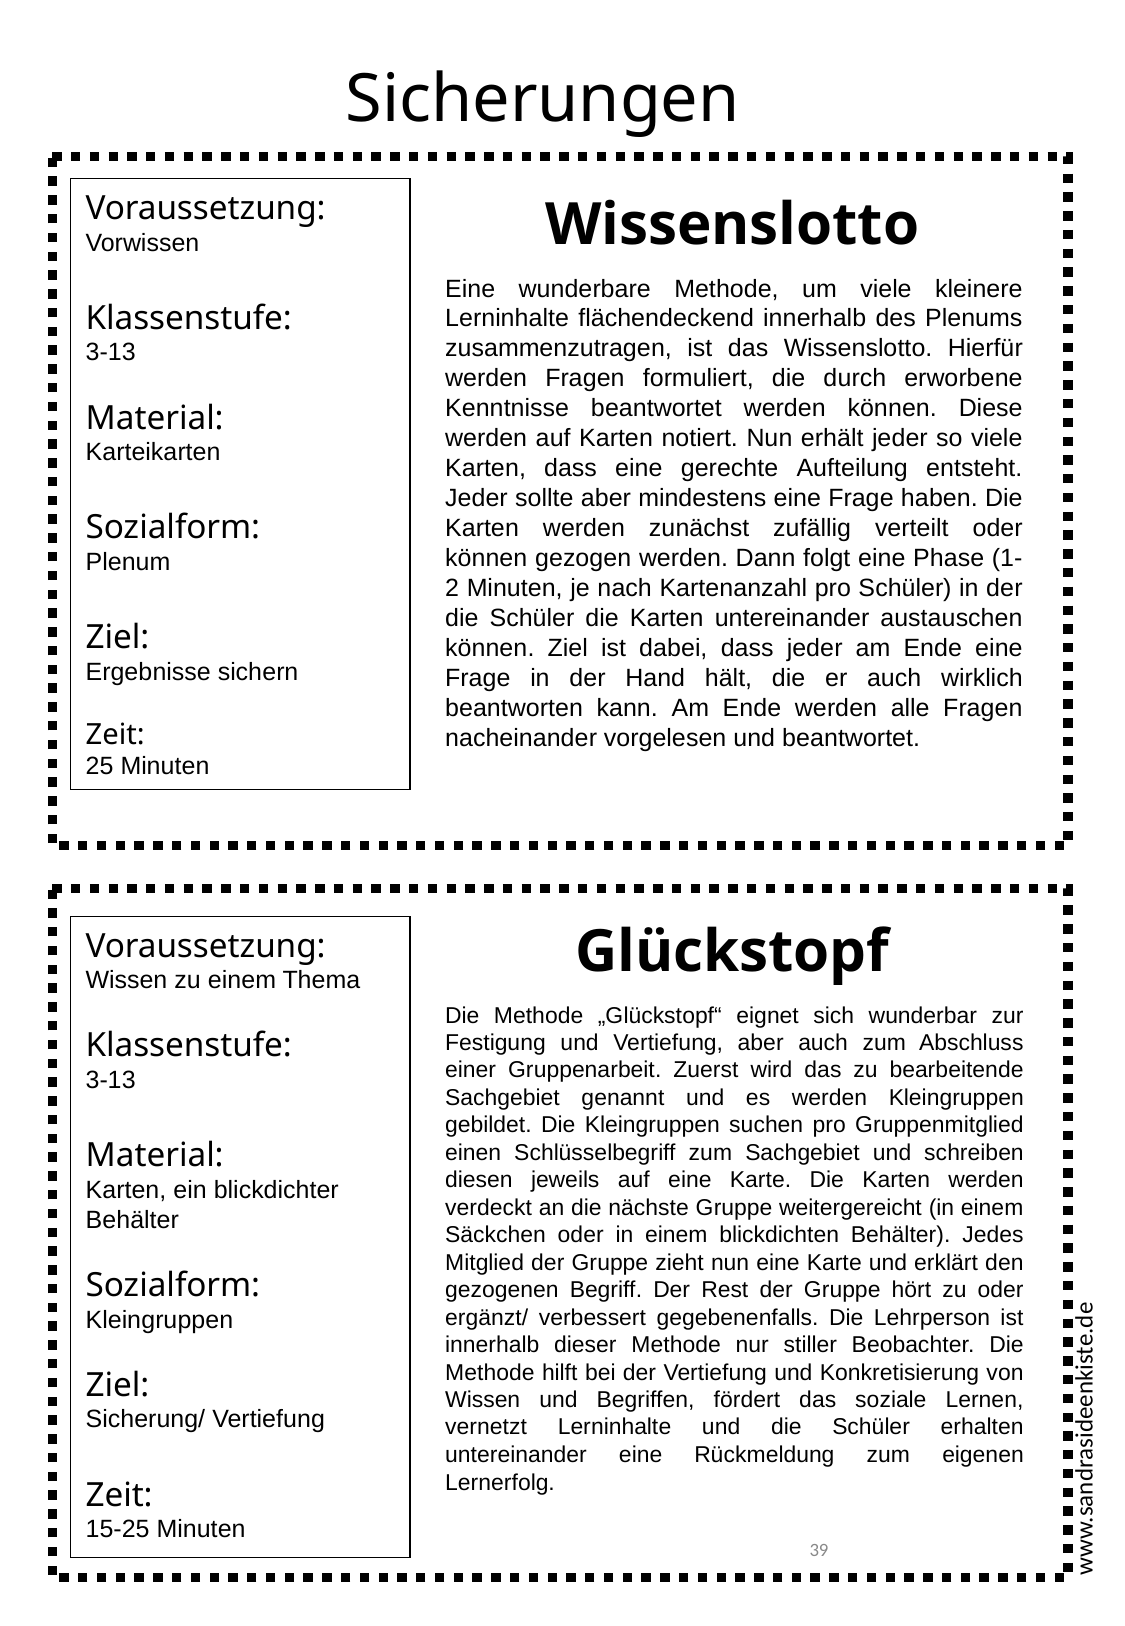

Sicherungen
Voraussetzung:
Vorwissen
Klassenstufe:
3-13
Material:
Karteikarten
Sozialform:
Plenum
Ziel:
Ergebnisse sichern
Zeit:
25 Minuten
Wissenslotto
Eine wunderbare Methode, um viele kleinere Lerninhalte flächendeckend innerhalb des Plenums zusammenzutragen, ist das Wissenslotto. Hierfür werden Fragen formuliert, die durch erworbene Kenntnisse beantwortet werden können. Diese werden auf Karten notiert. Nun erhält jeder so viele Karten, dass eine gerechte Aufteilung entsteht. Jeder sollte aber mindestens eine Frage haben. Die Karten werden zunächst zufällig verteilt oder können gezogen werden. Dann folgt eine Phase (1-2 Minuten, je nach Kartenanzahl pro Schüler) in der die Schüler die Karten untereinander austauschen können. Ziel ist dabei, dass jeder am Ende eine Frage in der Hand hält, die er auch wirklich beantworten kann. Am Ende werden alle Fragen nacheinander vorgelesen und beantwortet.
Glückstopf
Voraussetzung:
Wissen zu einem Thema
Klassenstufe:
3-13
Material:
Karten, ein blickdichter Behälter
Sozialform:
Kleingruppen
Ziel:
Sicherung/ Vertiefung
Zeit:
15-25 Minuten
Die Methode „Glückstopf“ eignet sich wunderbar zur Festigung und Vertiefung, aber auch zum Abschluss einer Gruppenarbeit. Zuerst wird das zu bearbeitende Sachgebiet genannt und es werden Kleingruppen gebildet. Die Kleingruppen suchen pro Gruppenmitglied einen Schlüsselbegriff zum Sachgebiet und schreiben diesen jeweils auf eine Karte. Die Karten werden verdeckt an die nächste Gruppe weitergereicht (in einem Säckchen oder in einem blickdichten Behälter). Jedes Mitglied der Gruppe zieht nun eine Karte und erklärt den gezogenen Begriff. Der Rest der Gruppe hört zu oder ergänzt/ verbessert gegebenenfalls. Die Lehrperson ist innerhalb dieser Methode nur stiller Beobachter. Die Methode hilft bei der Vertiefung und Konkretisierung von Wissen und Begriffen, fördert das soziale Lernen, vernetzt Lerninhalte und die Schüler erhalten untereinander eine Rückmeldung zum eigenen Lernerfolg.
www.sandrasideenkiste.de